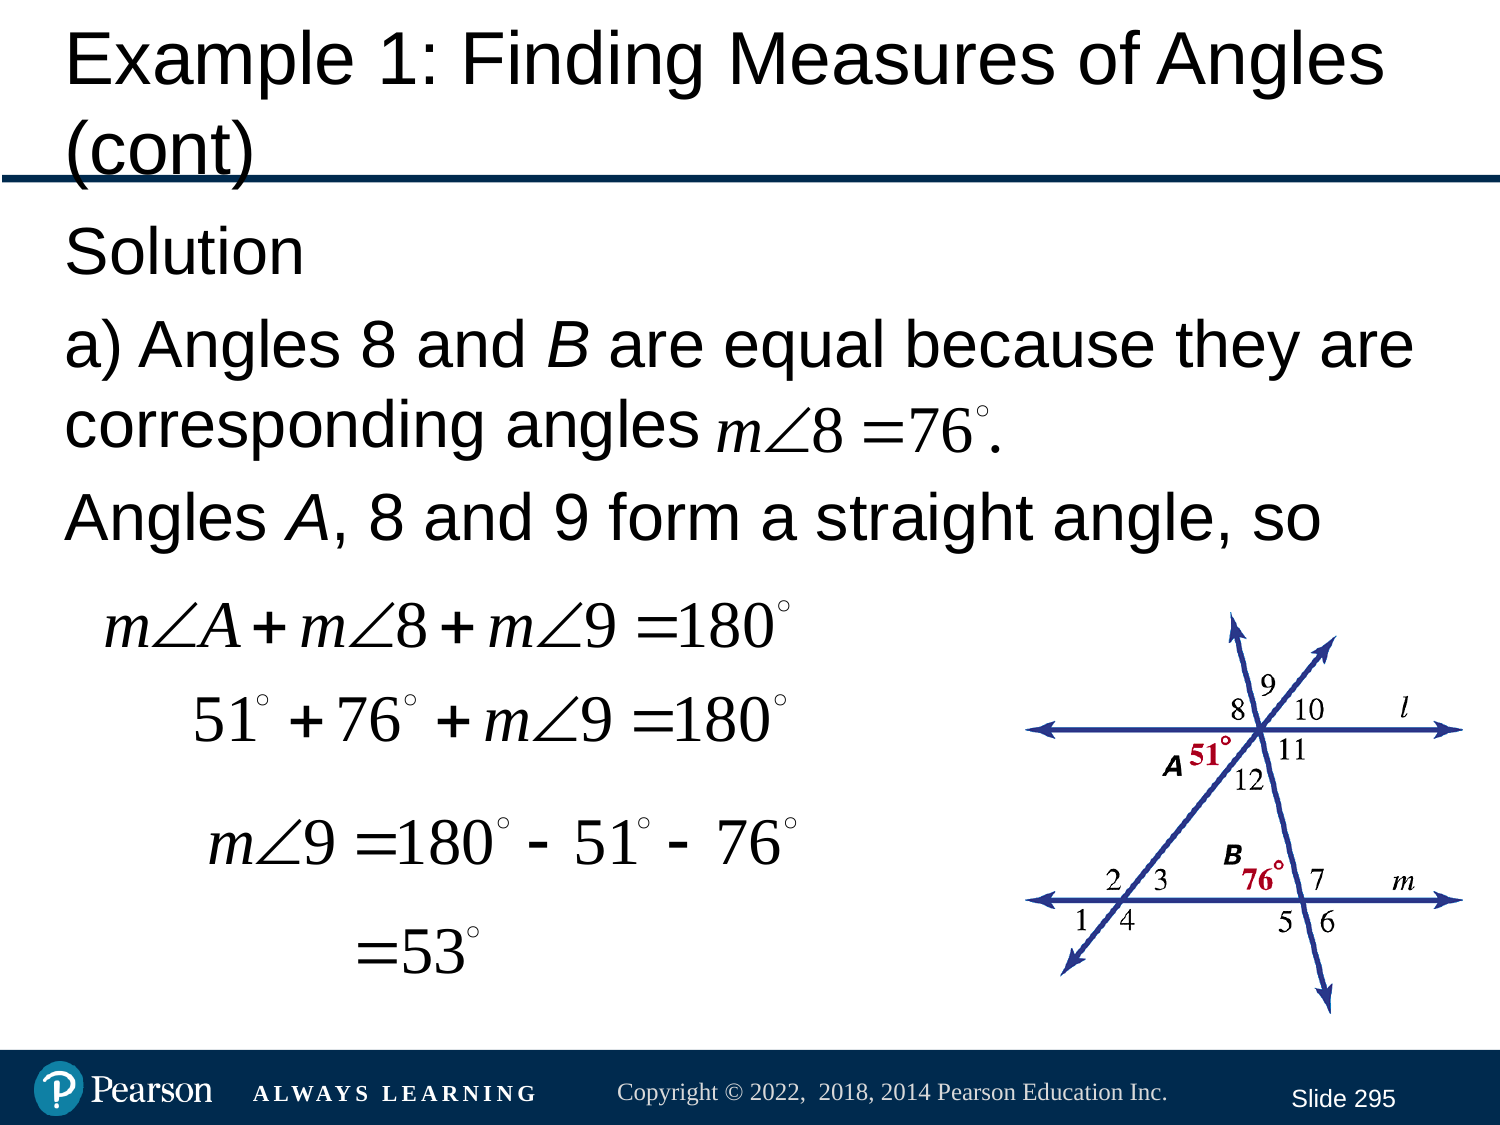

# Example 1: Finding Measures of Angles (cont)
Solution
a) Angles 8 and B are equal because they are corresponding angles
Angles A, 8 and 9 form a straight angle, so